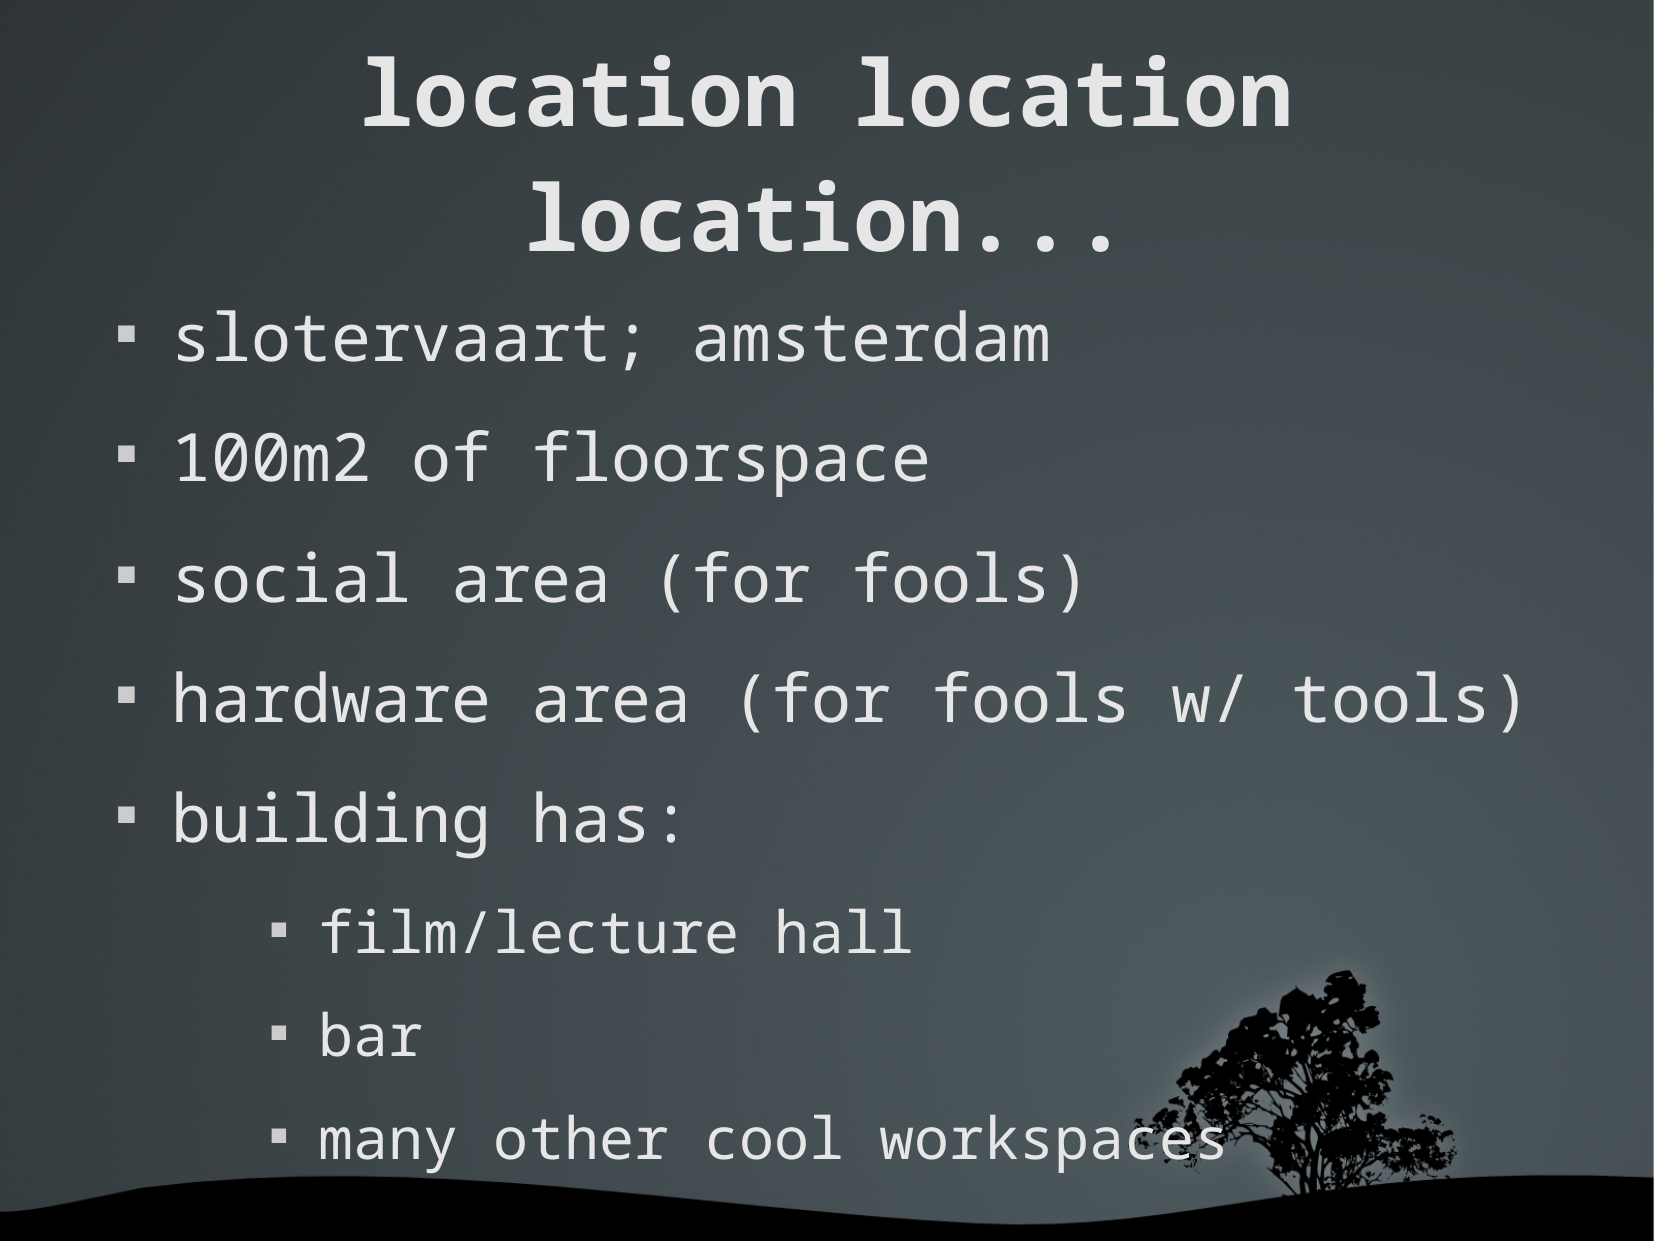

# location location location...
slotervaart; amsterdam
100m2 of floorspace
social area (for fools)
hardware area (for fools w/ tools)
building has:
film/lecture hall
bar
many other cool workspaces